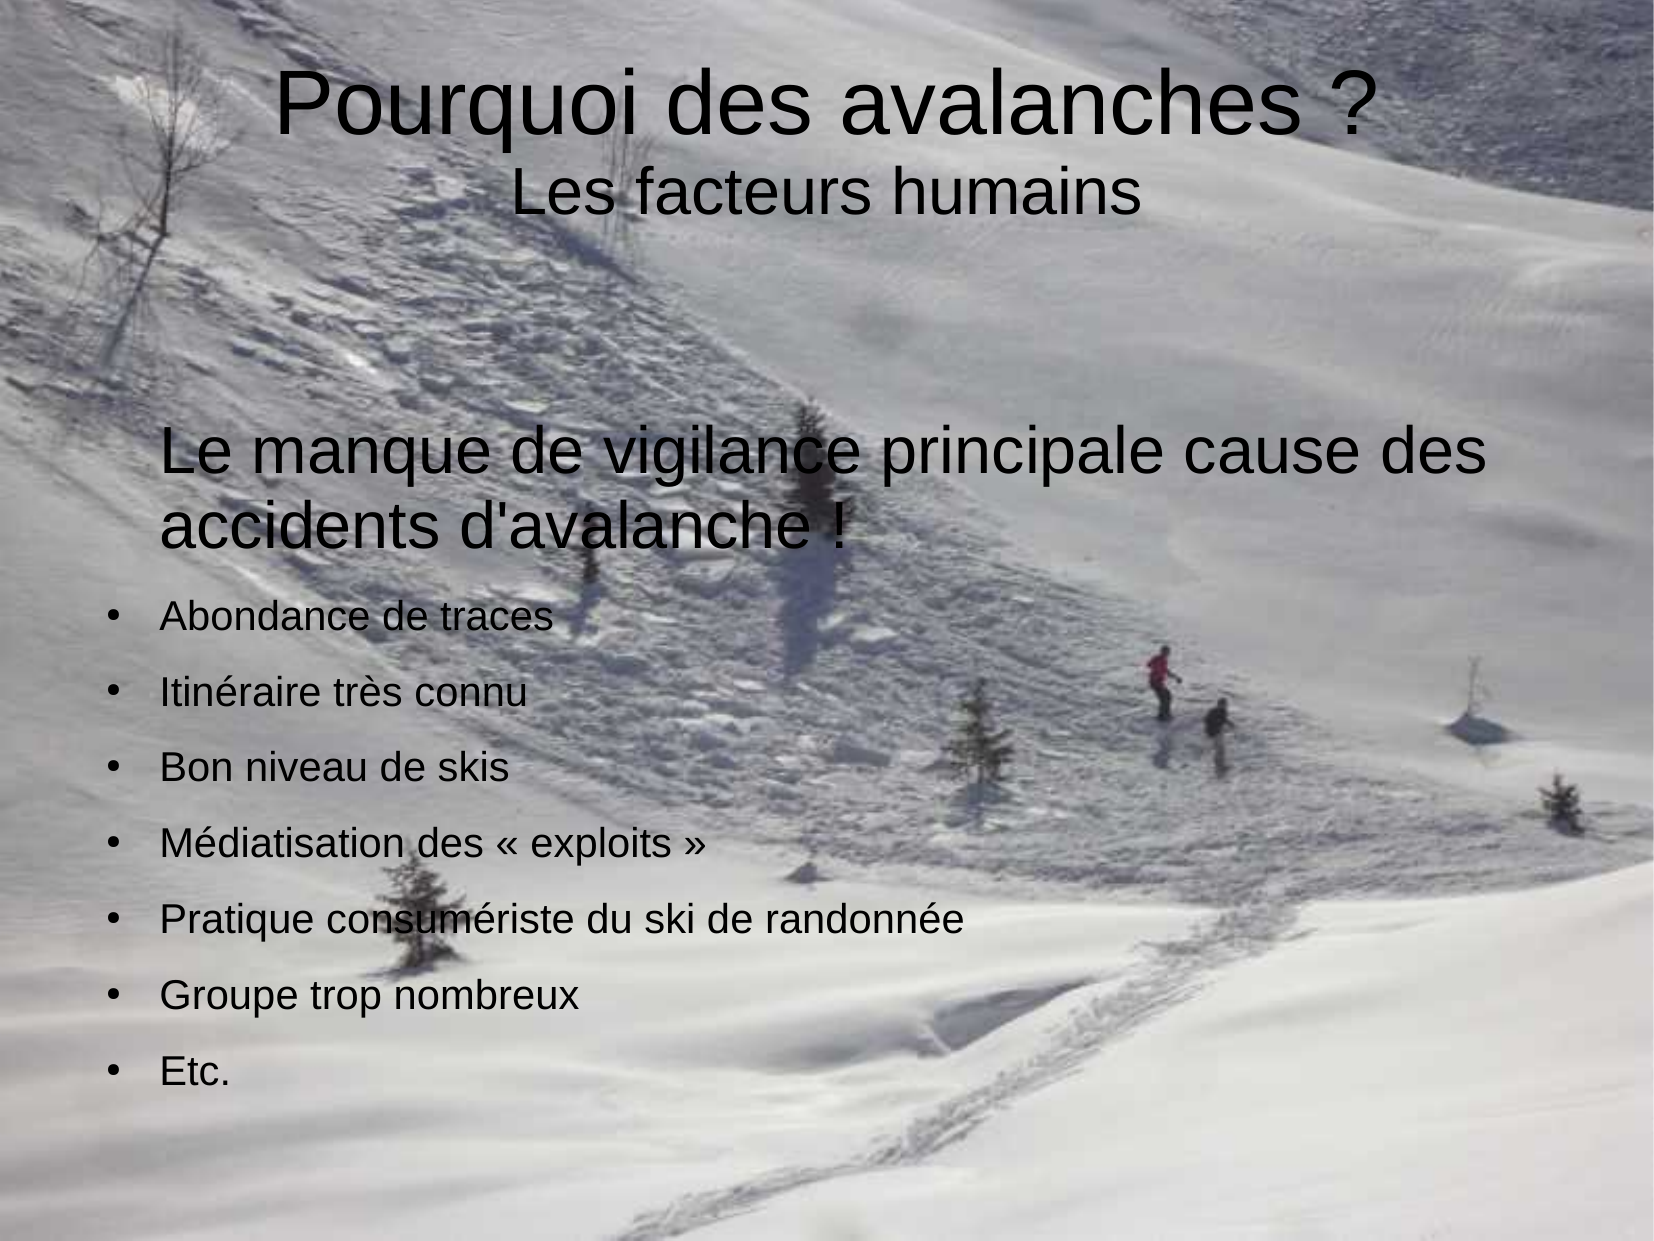

# Pourquoi des avalanches ? Les facteurs humains
Le manque de vigilance principale cause des accidents d'avalanche !
Abondance de traces
Itinéraire très connu
Bon niveau de skis
Médiatisation des « exploits »
Pratique consumériste du ski de randonnée
Groupe trop nombreux
Etc.